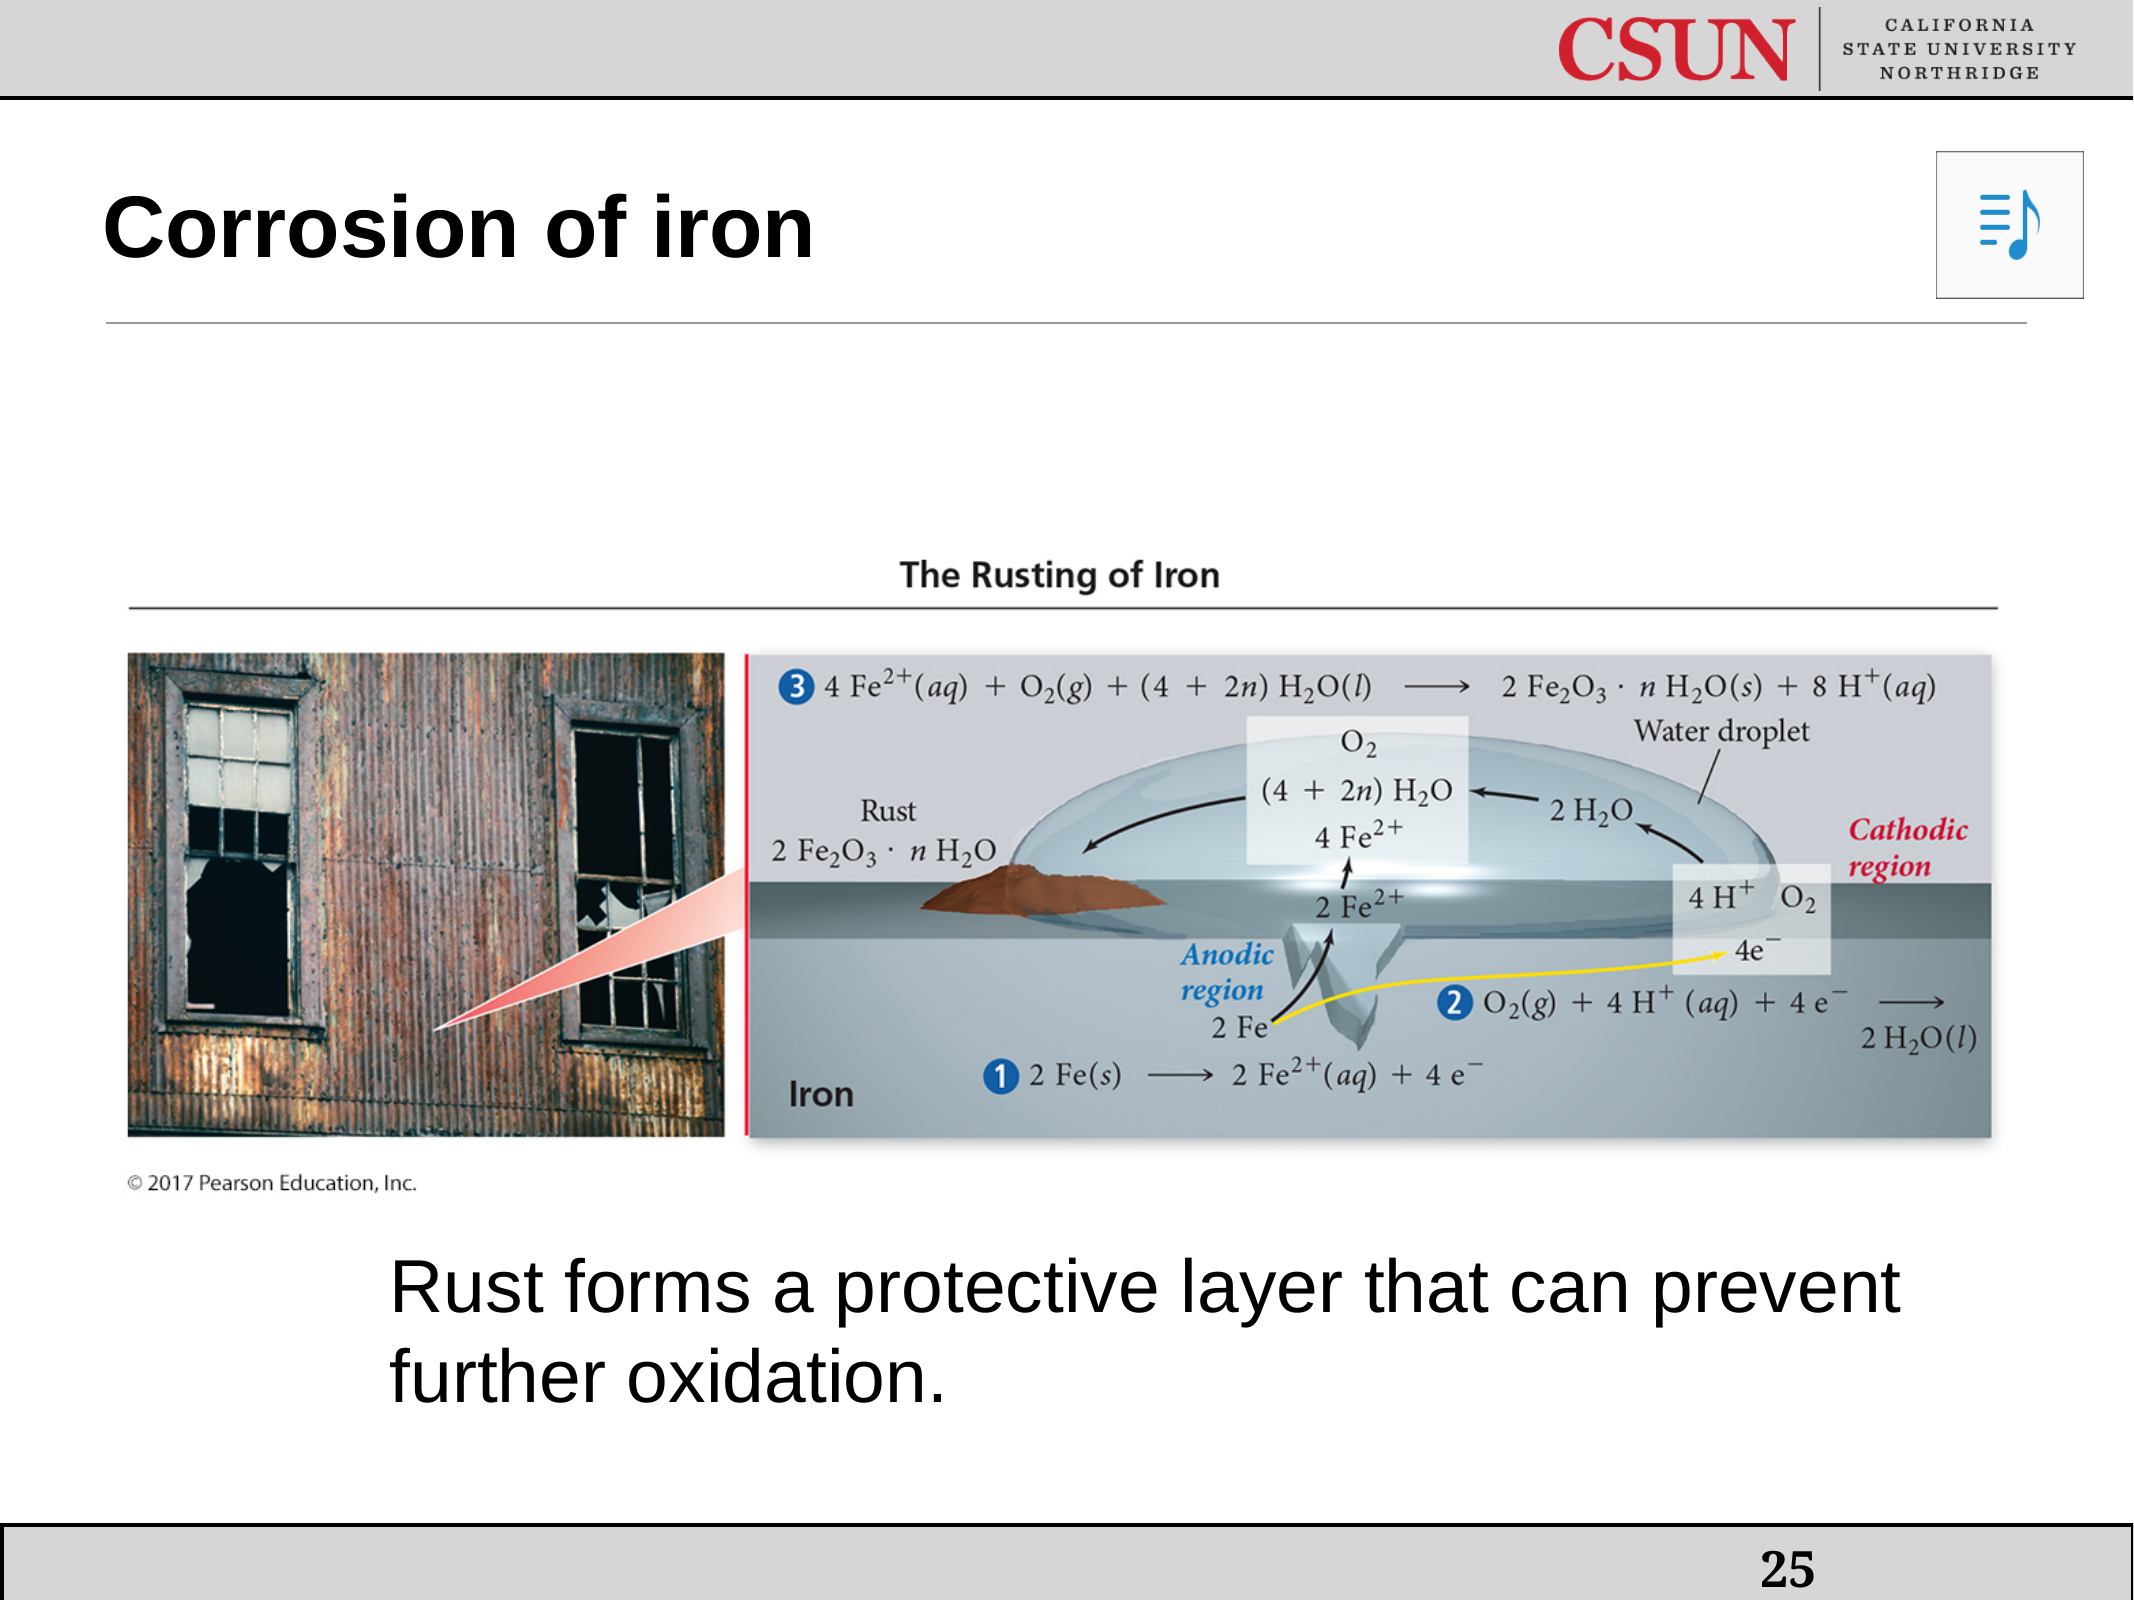

# Corrosion of iron
Rust forms a protective layer that can prevent further oxidation.
25